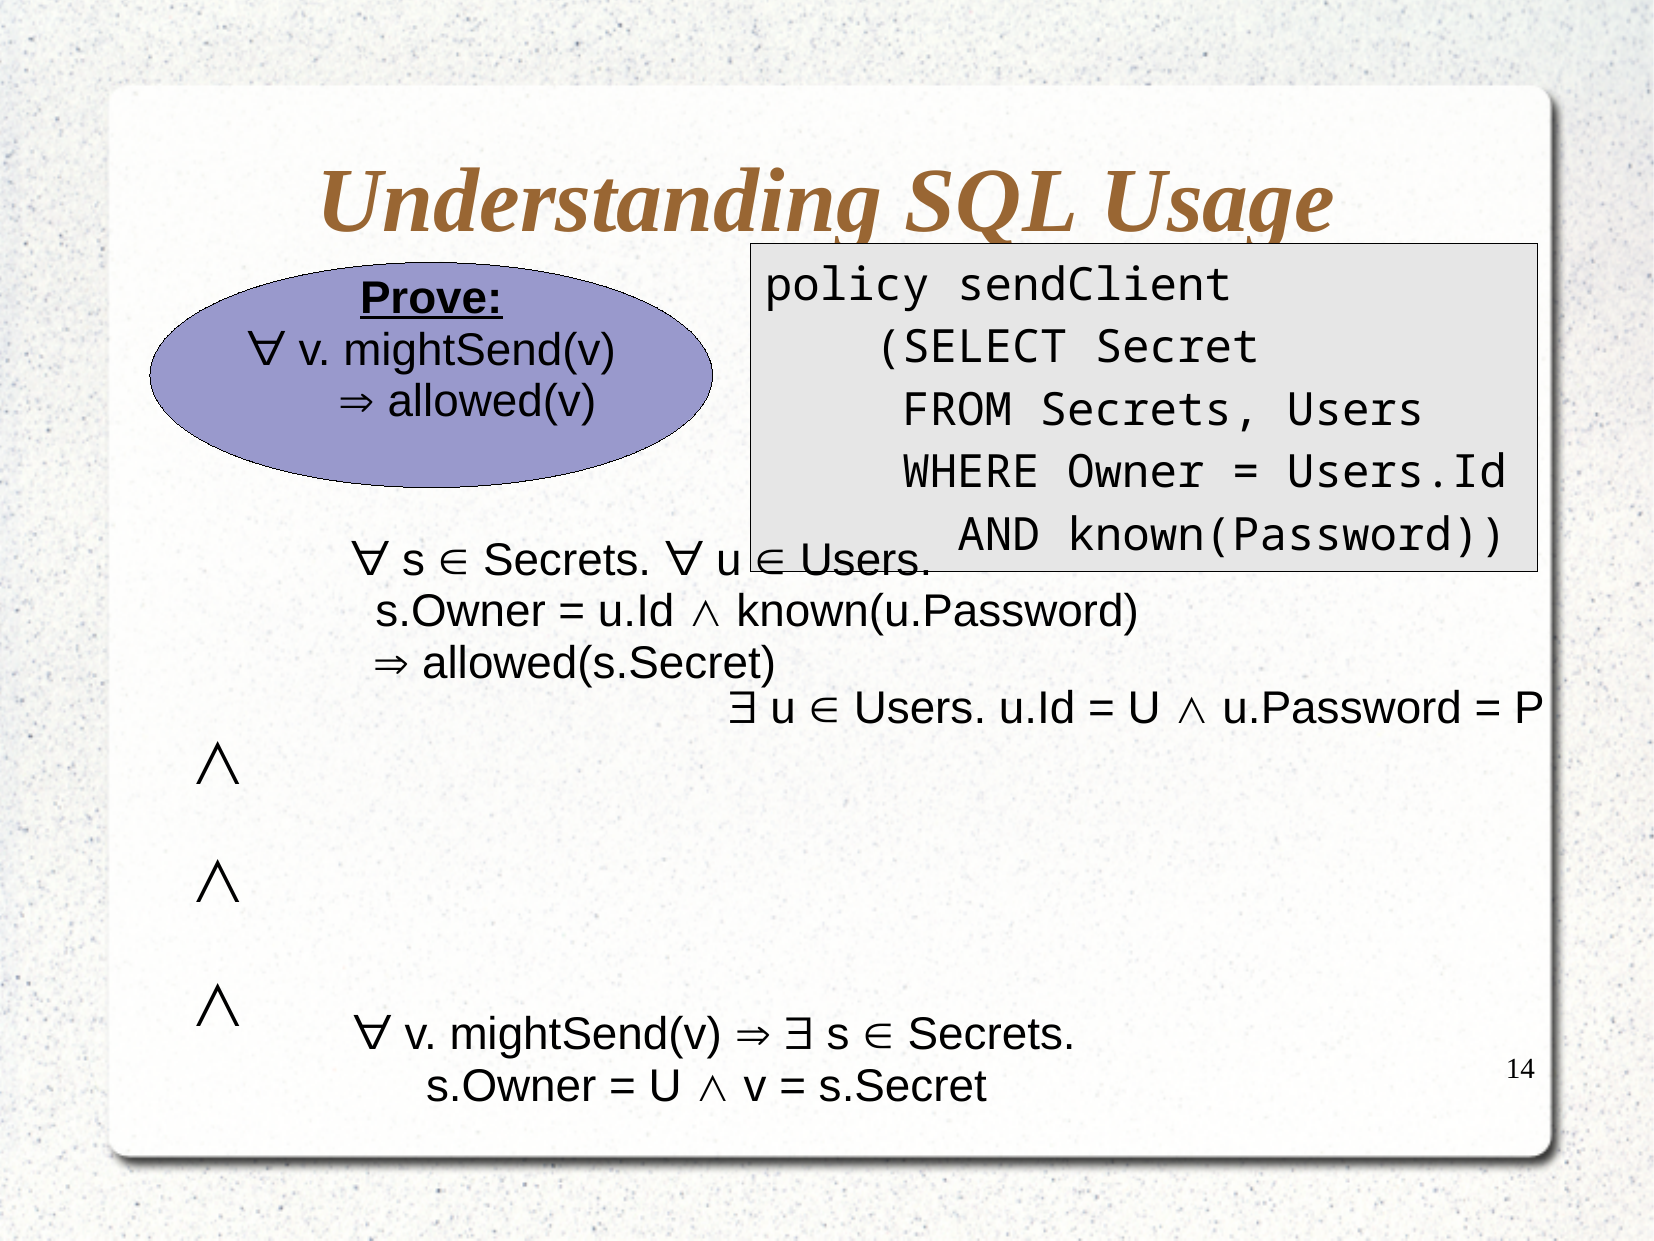

# Understanding SQL Usage
policy sendClient
 (SELECT Secret
 FROM Secrets, Users
 WHERE Owner = Users.Id
 AND known(Password))
Prove:
∀ v. mightSend(v)
 ⇒ allowed(v)
known (U, P)
∀ s ∈ Secrets. ∀ u ∈ Users.
 s.Owner = u.Id ∧ known(u.Password)
 ⇒ allowed(s.Secret)
∧
∃ u ∈ Users. u.Id = U ∧ u.Password = P
∧
∧
∀ v. mightSend(v) ⇒ ∃ s ∈ Secrets.
	s.Owner = U ∧ v = s.Secret
14